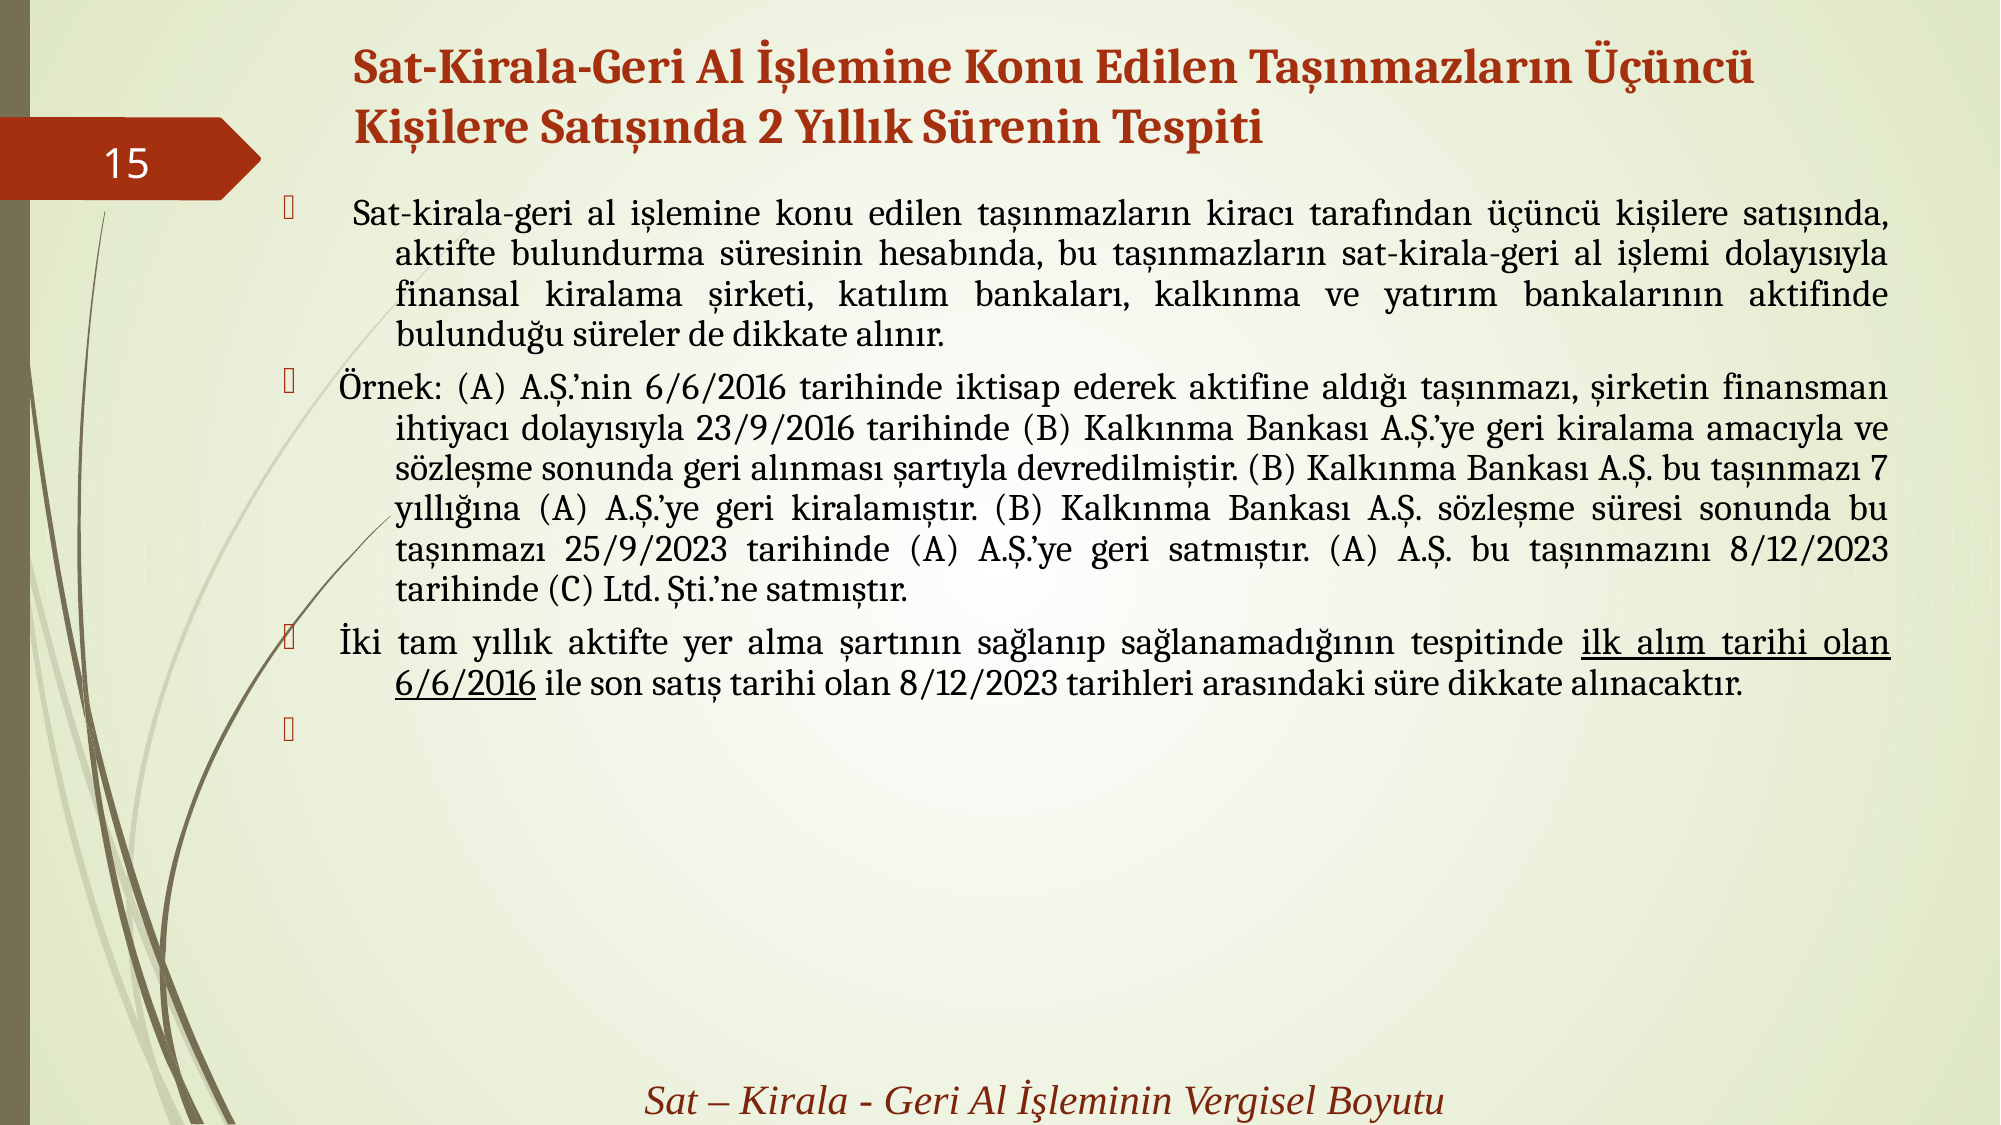

# Sat-Kirala-Geri Al İşlemine Konu Edilen Taşınmazların Üçüncü Kişilere Satışında 2 Yıllık Sürenin Tespiti
 Sat-kirala-geri al işlemine konu edilen taşınmazların kiracı tarafından üçüncü kişilere satışında, aktifte bulundurma süresinin hesabında, bu taşınmazların sat-kirala-geri al işlemi dolayısıyla finansal kiralama şirketi, katılım bankaları, kalkınma ve yatırım bankalarının aktifinde bulunduğu süreler de dikkate alınır.
Örnek: (A) A.Ş.’nin 6/6/2016 tarihinde iktisap ederek aktifine aldığı taşınmazı, şirketin finansman ihtiyacı dolayısıyla 23/9/2016 tarihinde (B) Kalkınma Bankası A.Ş.’ye geri kiralama amacıyla ve sözleşme sonunda geri alınması şartıyla devredilmiştir. (B) Kalkınma Bankası A.Ş. bu taşınmazı 7 yıllığına (A) A.Ş.’ye geri kiralamıştır. (B) Kalkınma Bankası A.Ş. sözleşme süresi sonunda bu taşınmazı 25/9/2023 tarihinde (A) A.Ş.’ye geri satmıştır. (A) A.Ş. bu taşınmazını 8/12/2023 tarihinde (C) Ltd. Şti.’ne satmıştır.
İki tam yıllık aktifte yer alma şartının sağlanıp sağlanamadığının tespitinde ilk alım tarihi olan 6/6/2016 ile son satış tarihi olan 8/12/2023 tarihleri arasındaki süre dikkate alınacaktır.
Sat – Kirala - Geri Al İşleminin Vergisel Boyutu